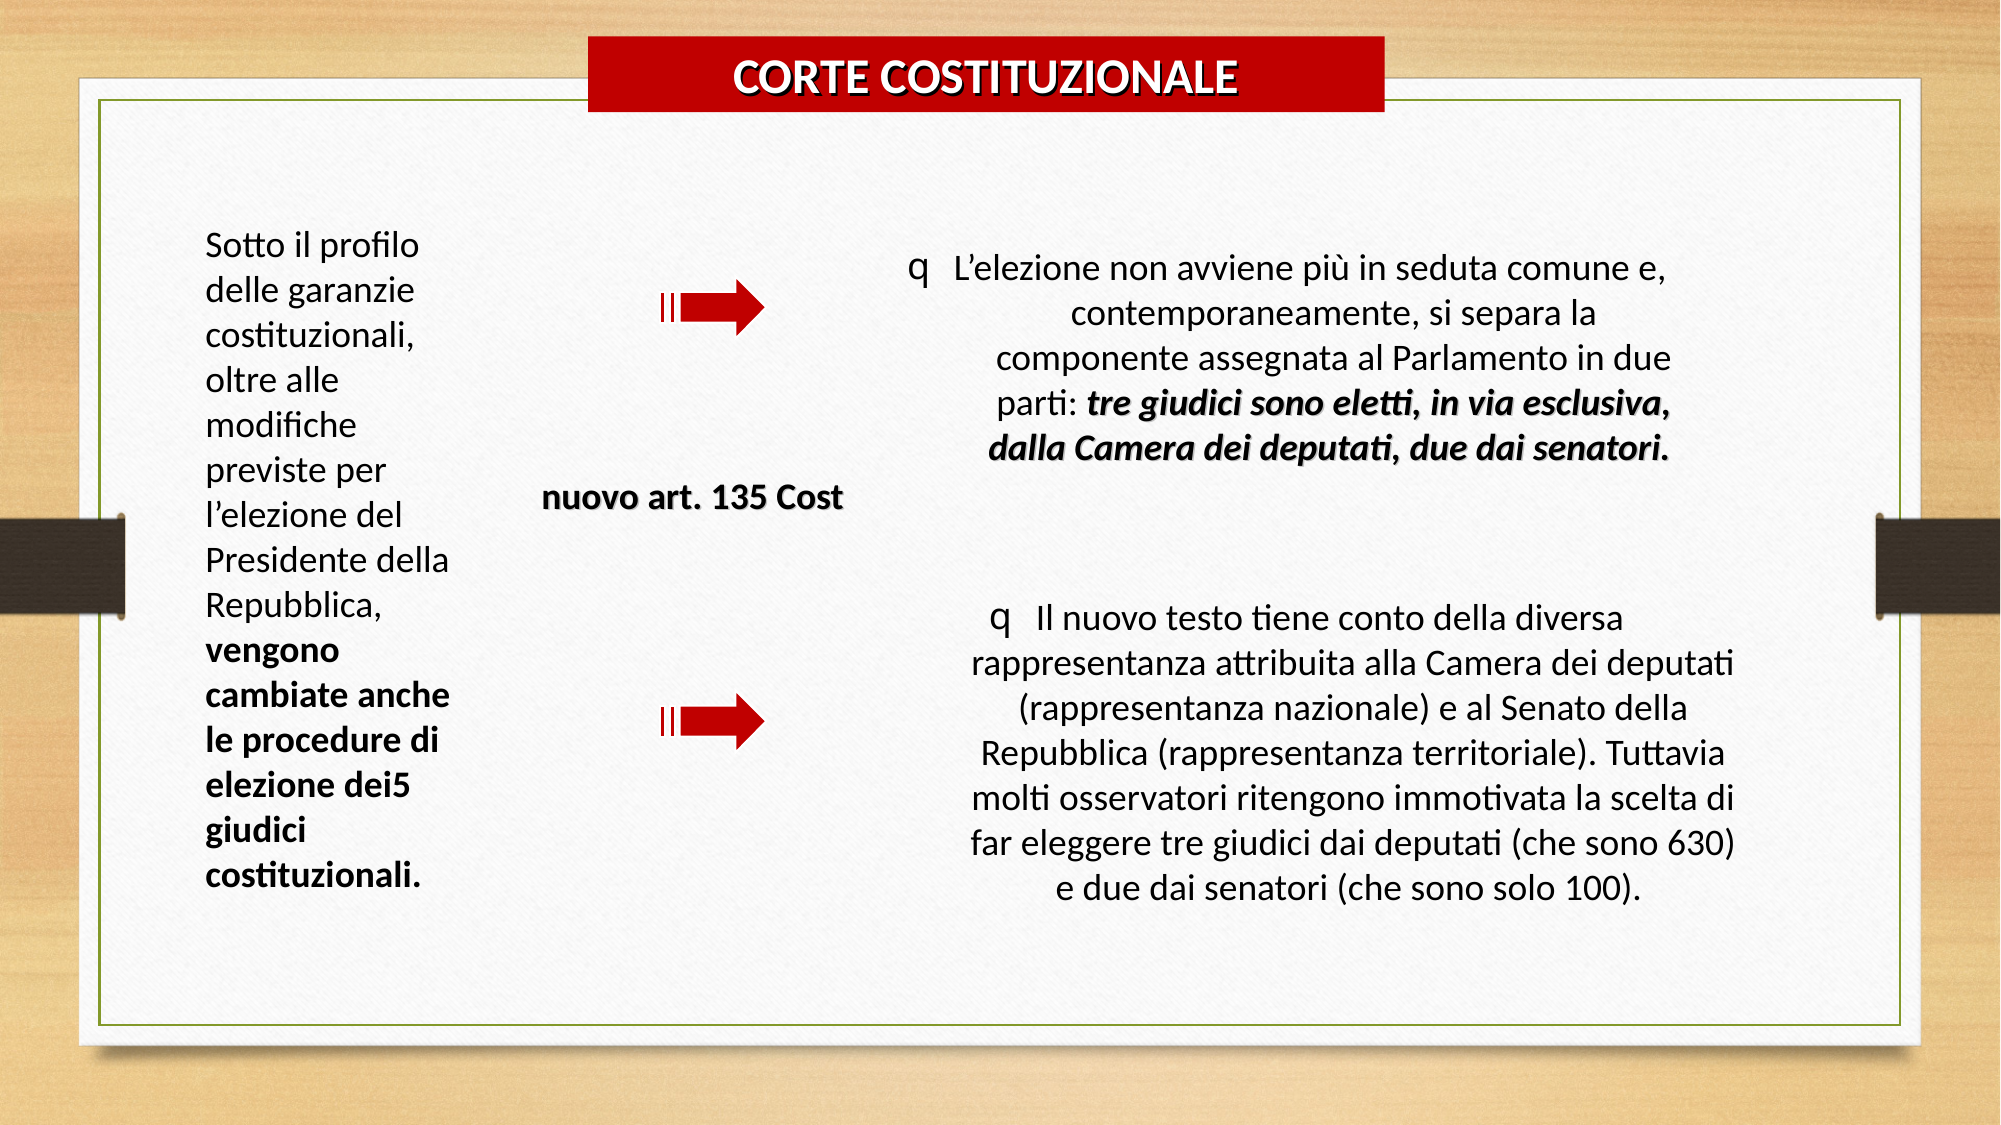

CORTE COSTITUZIONALE
Sotto il profilo delle garanzie costituzionali, oltre alle modifiche previste per l’elezione del Presidente della Repubblica, vengono cambiate anche le procedure di elezione dei5 giudici costituzionali.
L’elezione non avviene più in seduta comune e, contemporaneamente, si separa la componente assegnata al Parlamento in due parti: tre giudici sono eletti, in via esclusiva, dalla Camera dei deputati, due dai senatori.
nuovo art. 135 Cost
Il nuovo testo tiene conto della diversa rappresentanza attribuita alla Camera dei deputati (rappresentanza nazionale) e al Senato della Repubblica (rappresentanza territoriale). Tuttavia molti osservatori ritengono immotivata la scelta di far eleggere tre giudici dai deputati (che sono 630) e due dai senatori (che sono solo 100).